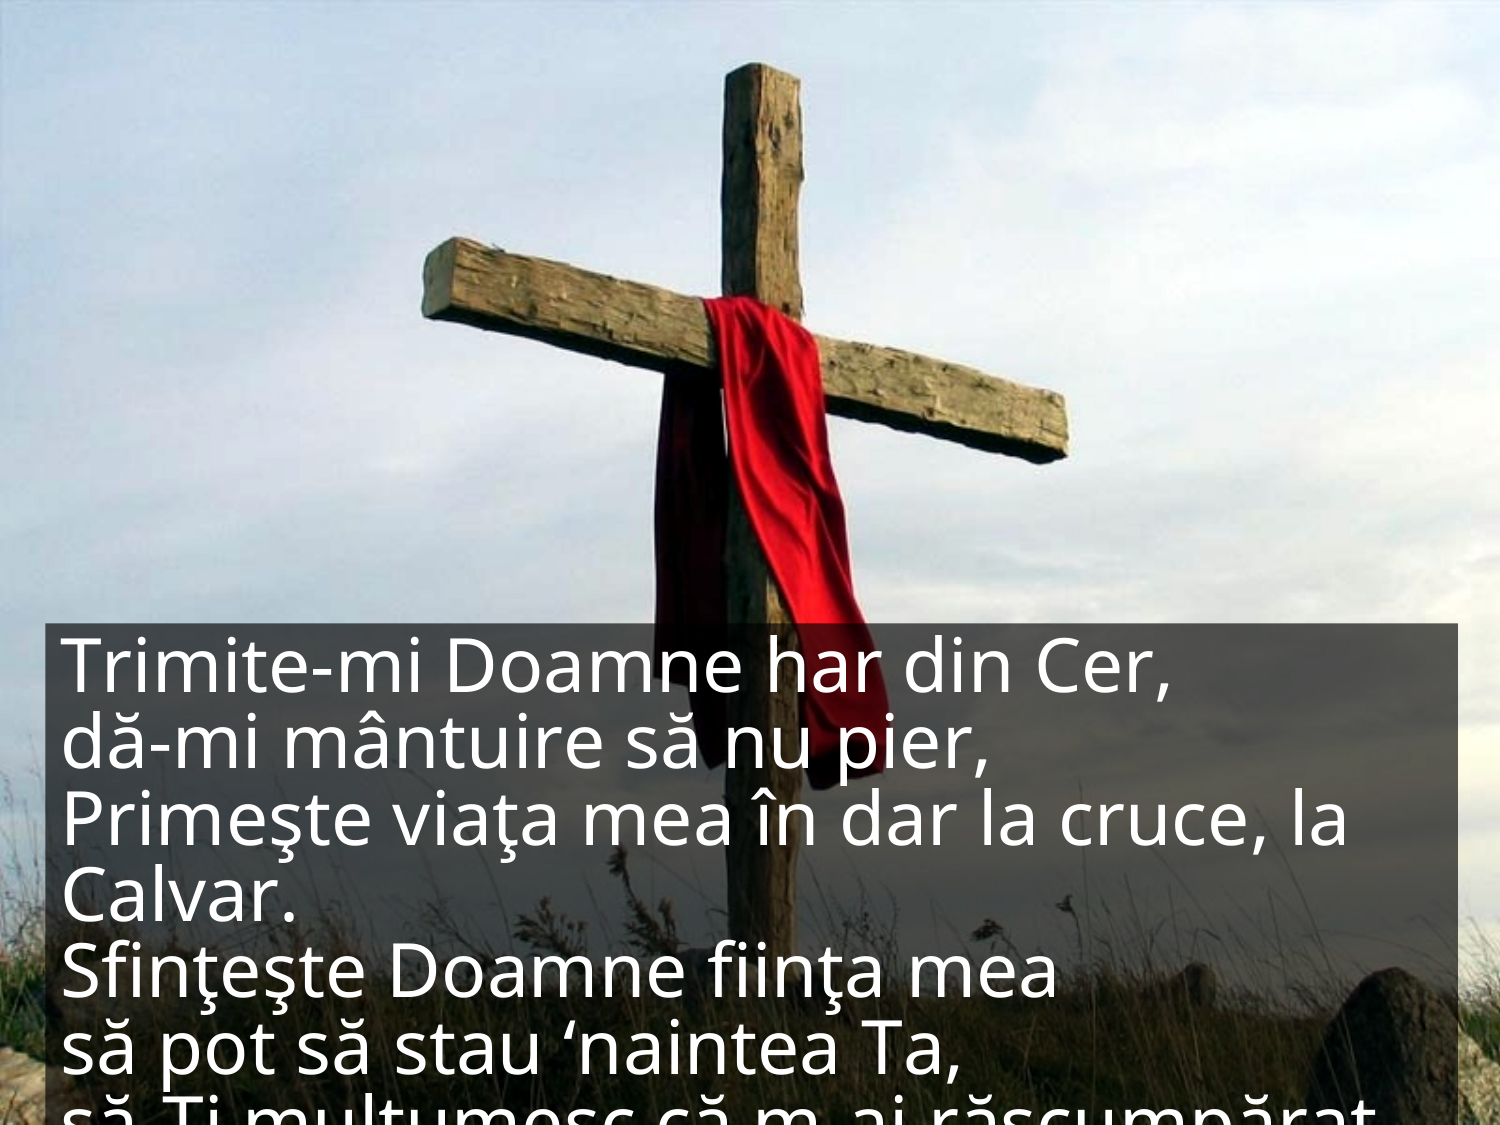

Trimite-mi Doamne har din Cer,
dă-mi mântuire să nu pier,
Primeşte viaţa mea în dar la cruce, la Calvar.
Sfinţeşte Doamne fiinţa mea
să pot să stau ‘naintea Ta,
să-Ţi mulţumesc că m-ai răscumpărat.